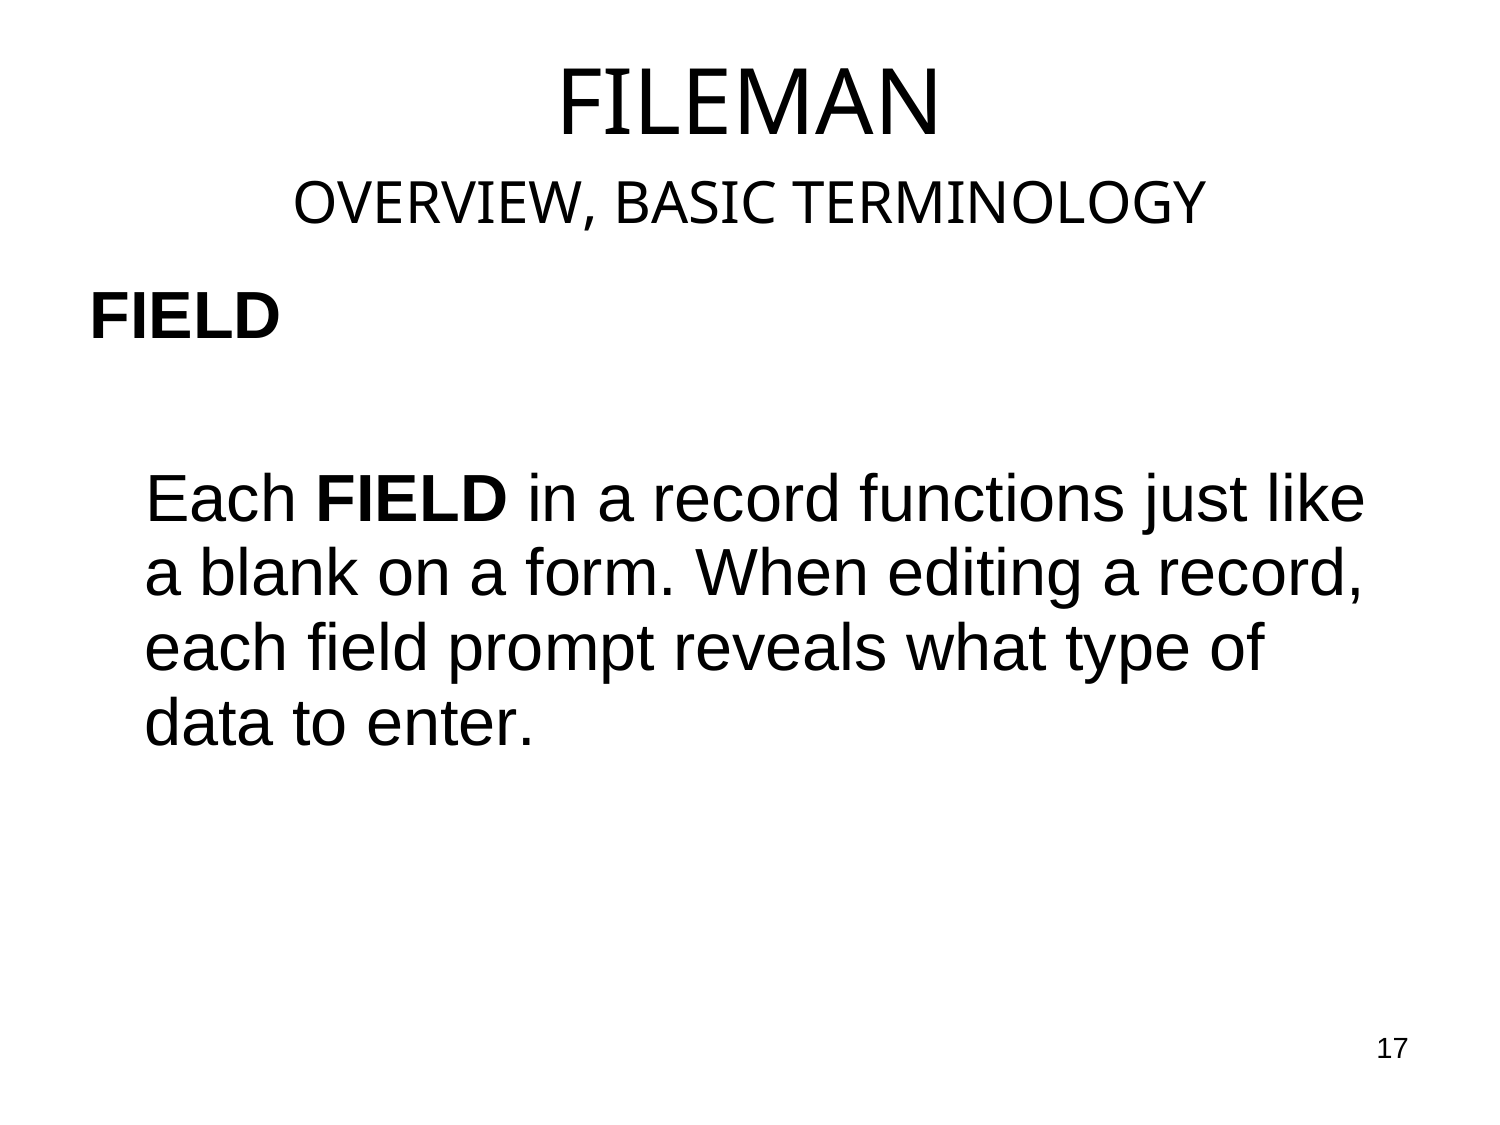

# FILEMAN OVERVIEW, BASIC TERMINOLOGY
FIELD
 Each FIELD in a record functions just like a blank on a form. When editing a record, each field prompt reveals what type of data to enter.
17